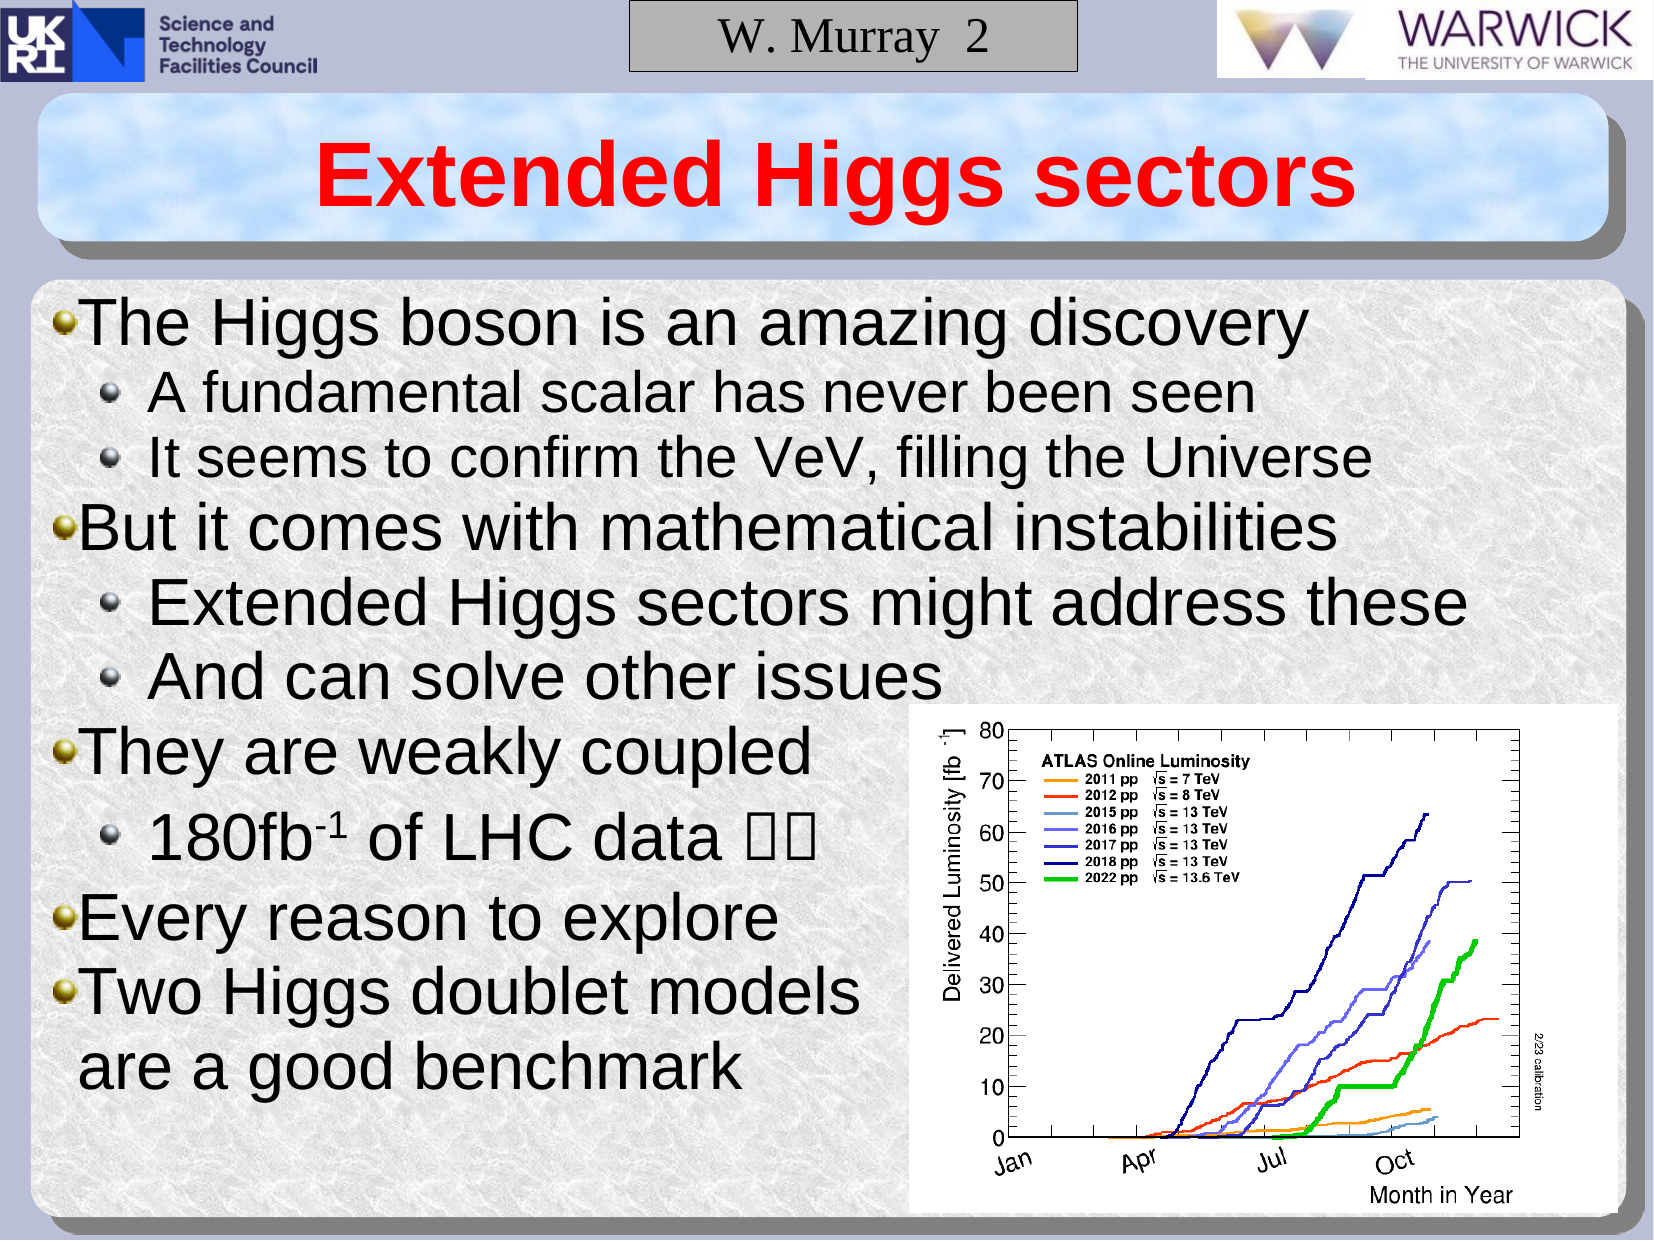

# Extended Higgs sectors
The Higgs boson is an amazing discovery
A fundamental scalar has never been seen
It seems to confirm the VeV, filling the Universe
But it comes with mathematical instabilities
Extended Higgs sectors might address these
And can solve other issues
They are weakly coupled
180fb-1 of LHC data 
Every reason to explore
Two Higgs doublet models
are a good benchmark